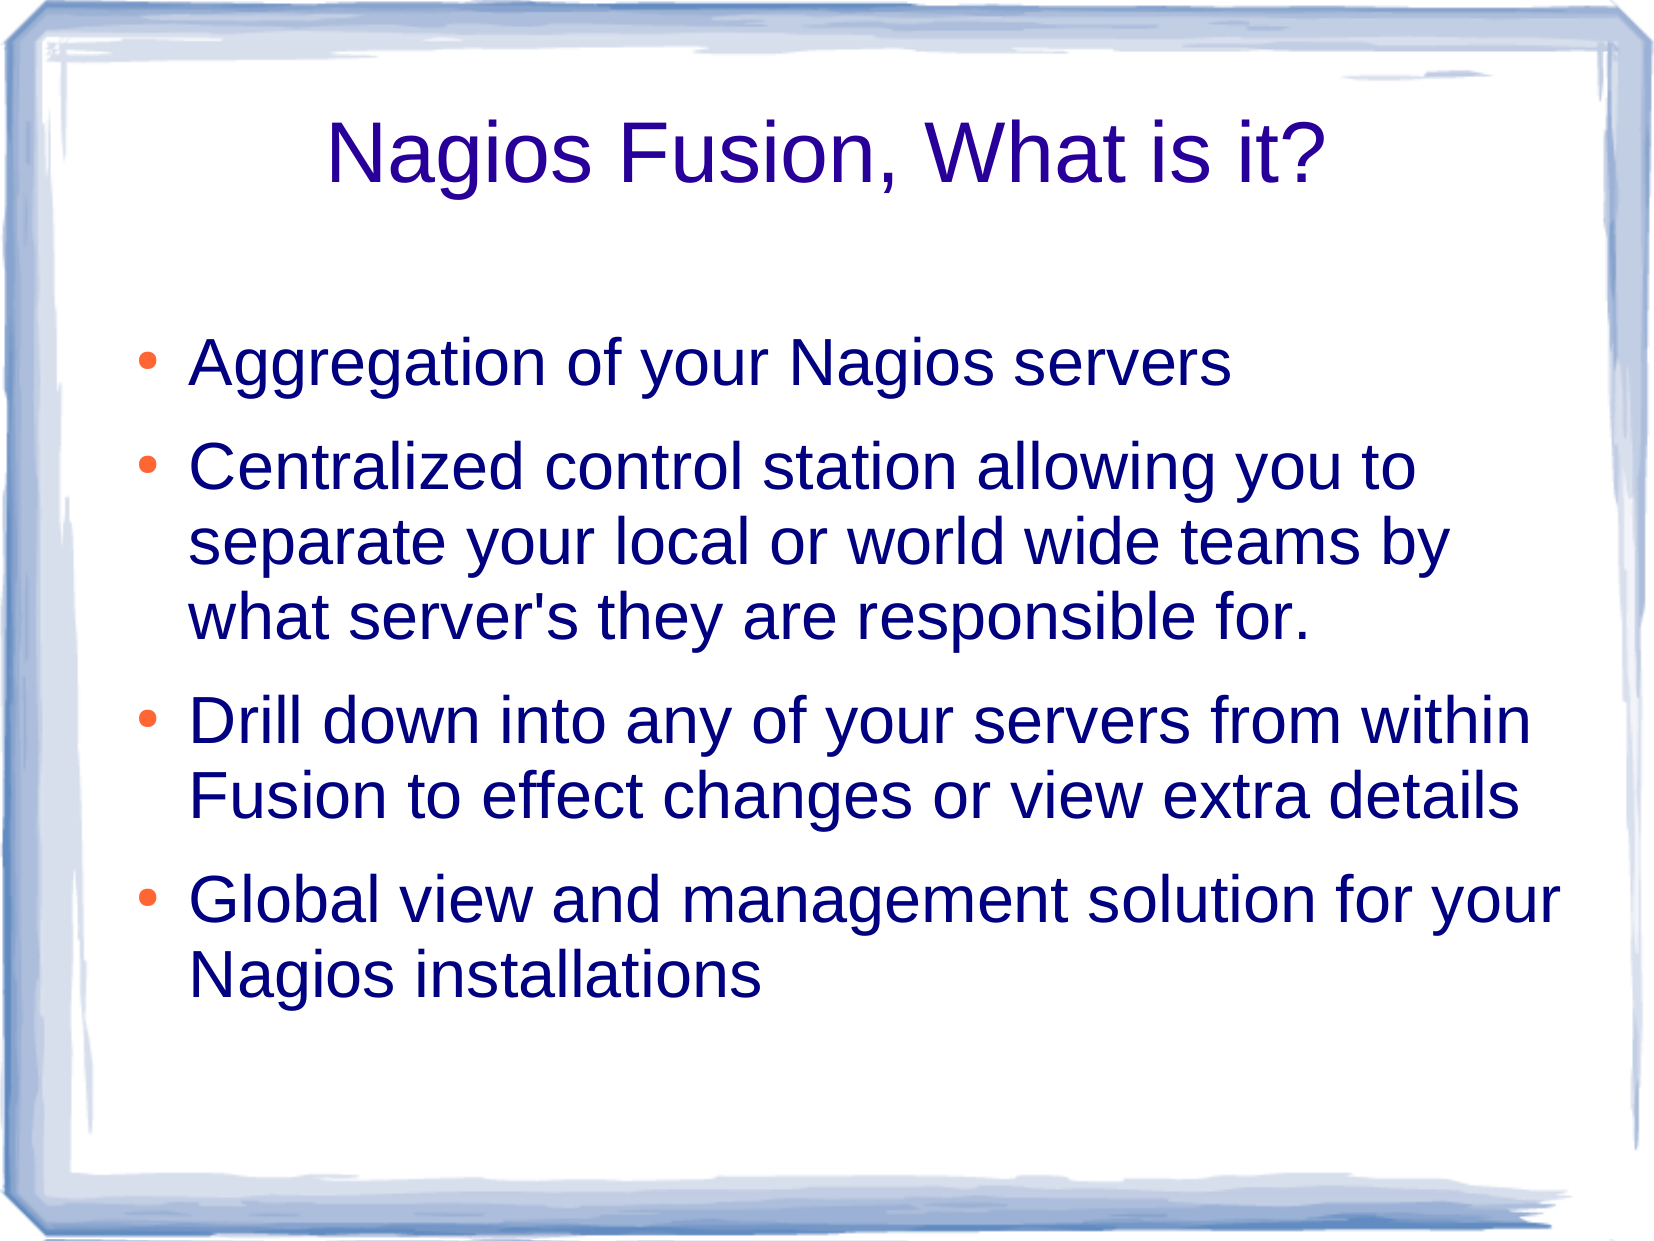

# Nagios Fusion, What is it?
Aggregation of your Nagios servers
Centralized control station allowing you to separate your local or world wide teams by what server's they are responsible for.
Drill down into any of your servers from within Fusion to effect changes or view extra details
Global view and management solution for your Nagios installations